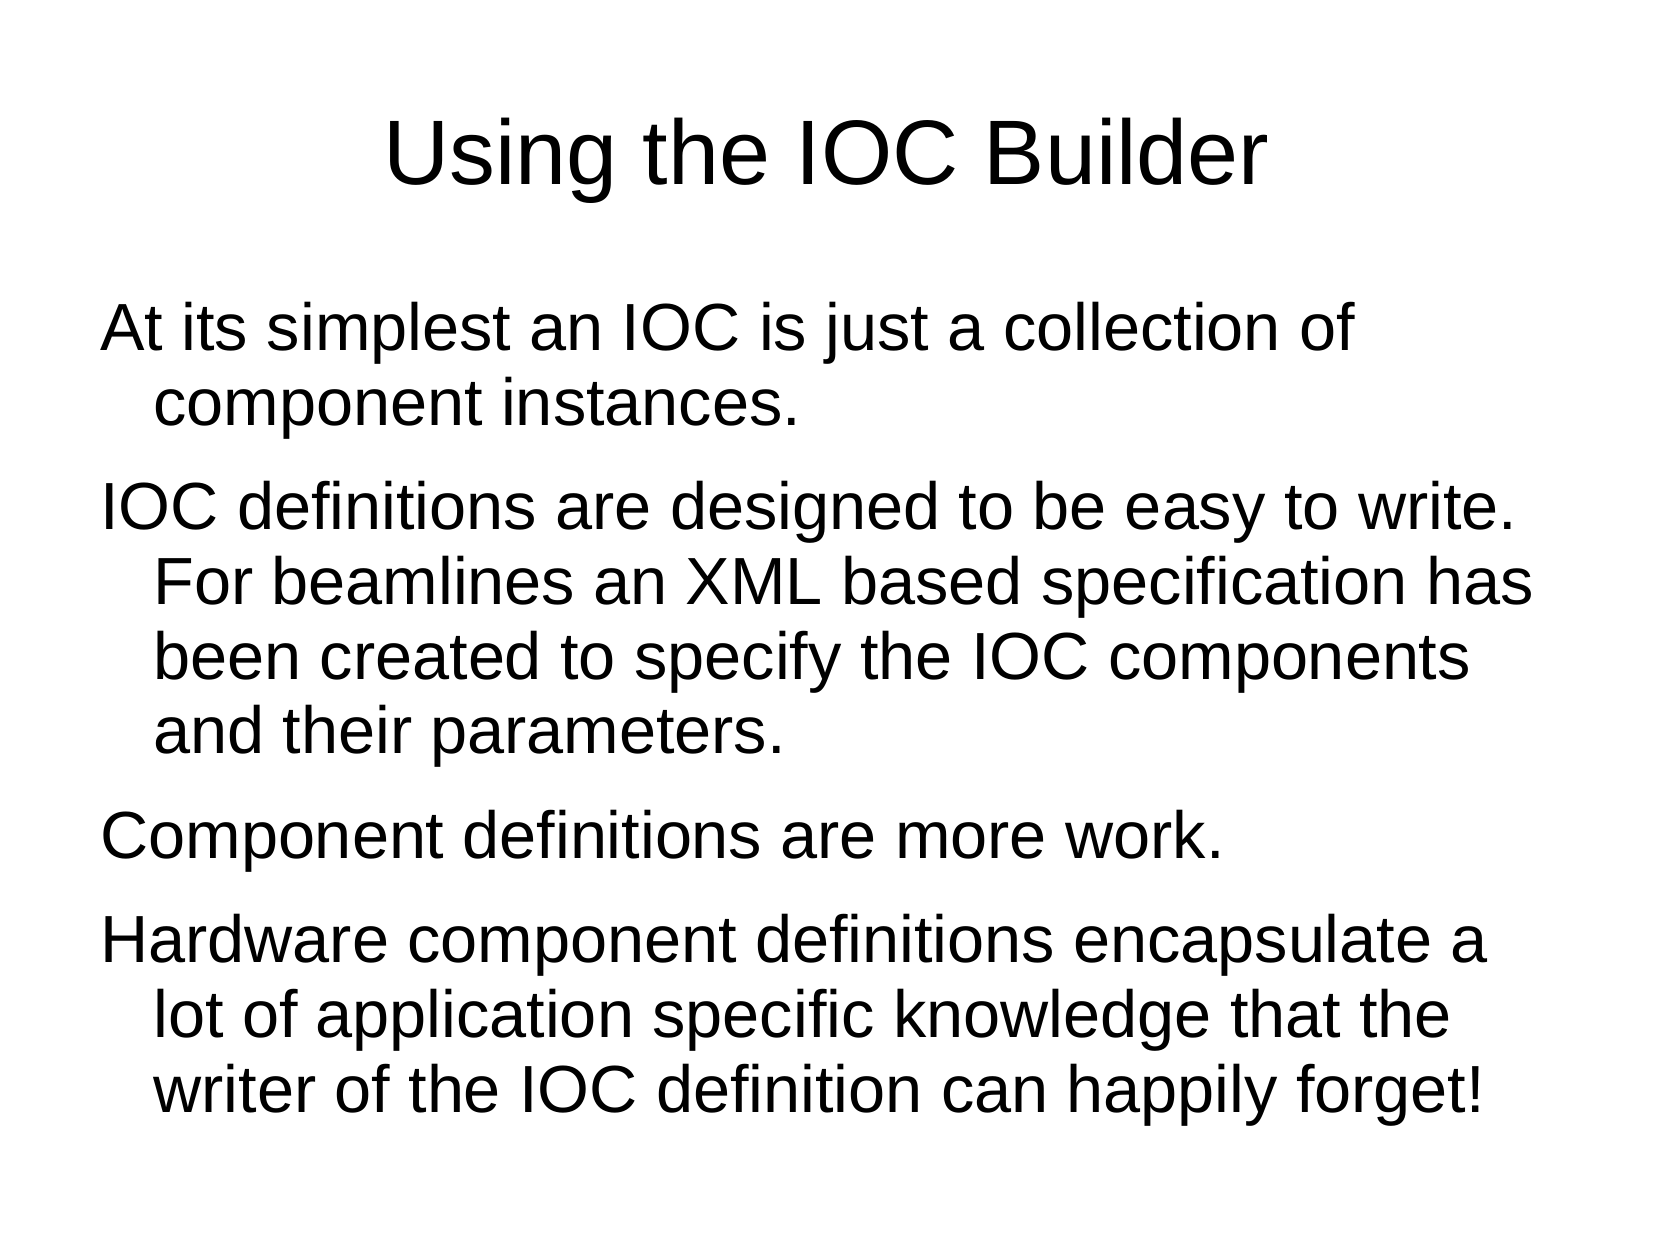

# Using the IOC Builder
At its simplest an IOC is just a collection of component instances.
IOC definitions are designed to be easy to write. For beamlines an XML based specification has been created to specify the IOC components and their parameters.
Component definitions are more work.
Hardware component definitions encapsulate a lot of application specific knowledge that the writer of the IOC definition can happily forget!